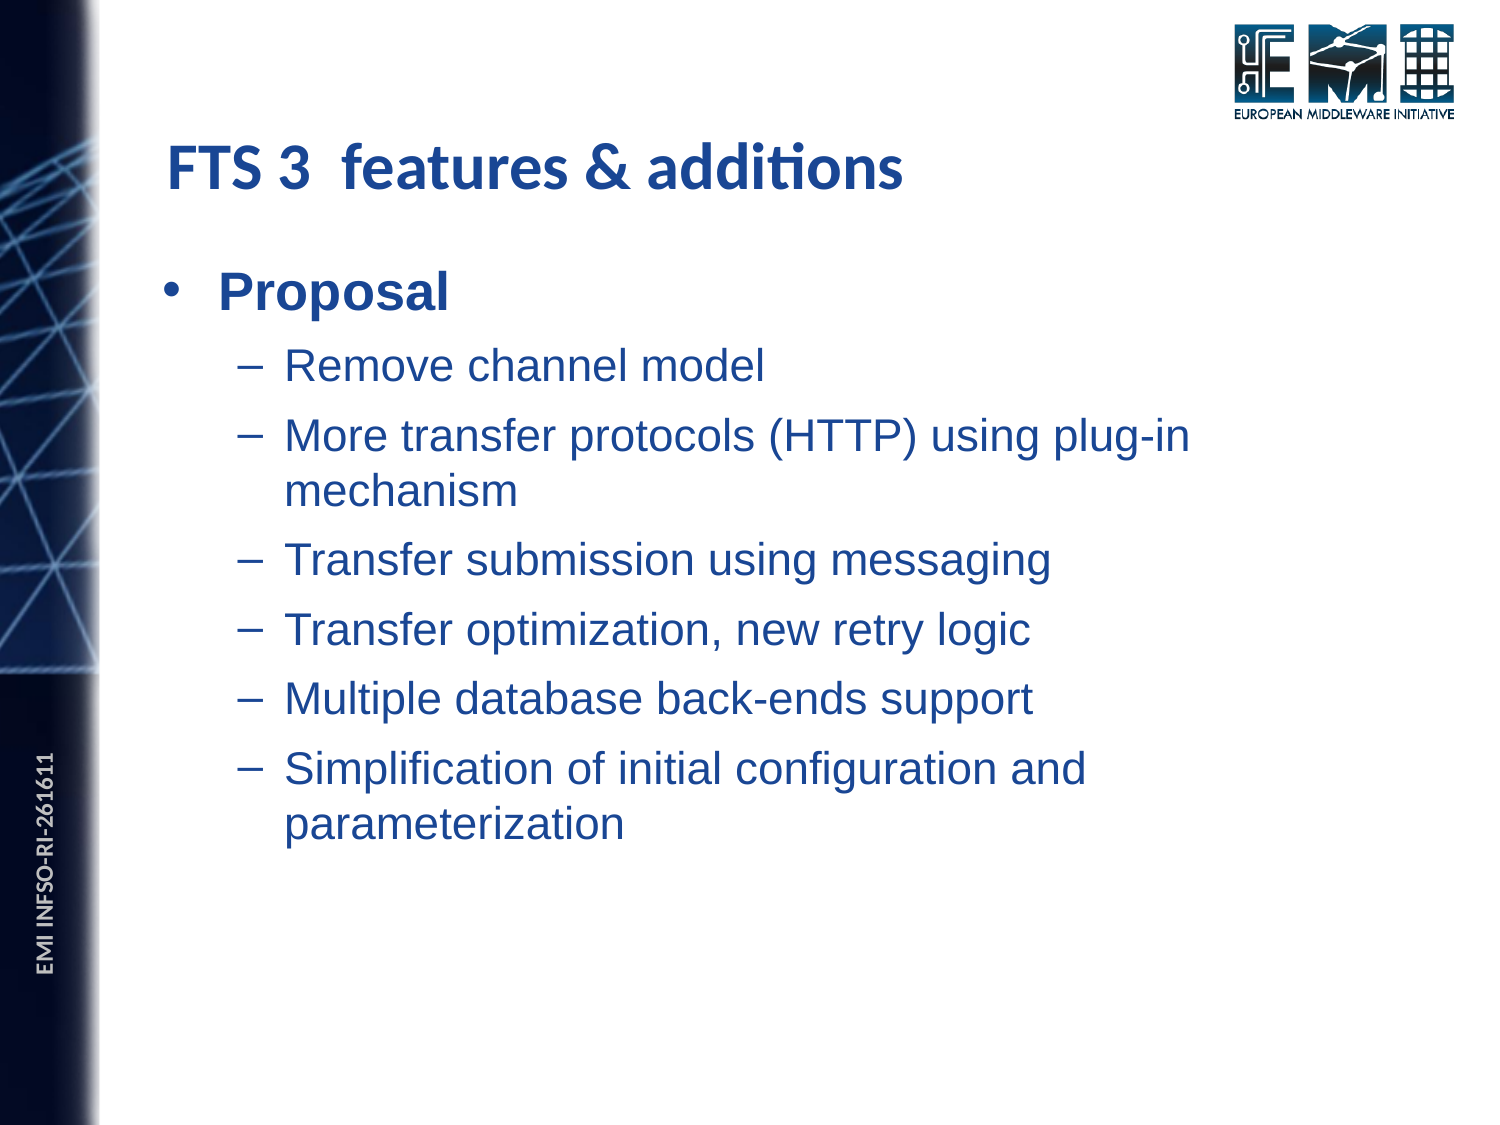

FTS 3 features & additions
# Proposal
Remove channel model
More transfer protocols (HTTP) using plug-in mechanism
Transfer submission using messaging
Transfer optimization, new retry logic
Multiple database back-ends support
Simplification of initial configuration and parameterization